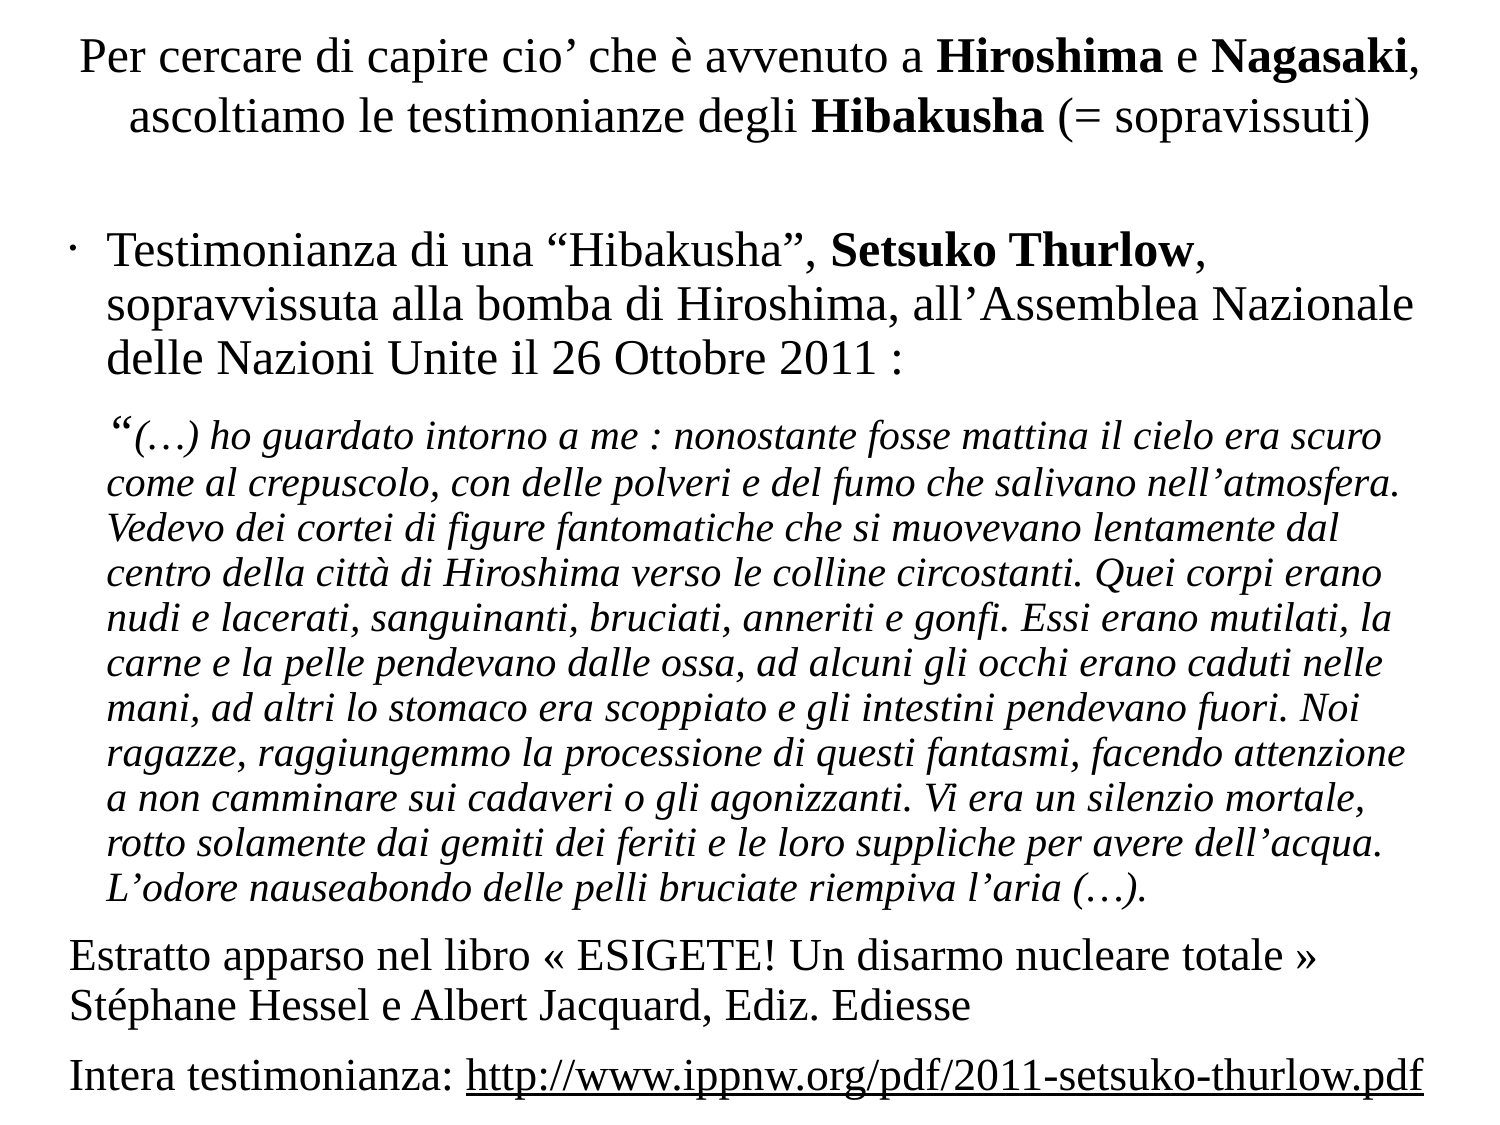

Per cercare di capire cio’ che è avvenuto a Hiroshima e Nagasaki,
ascoltiamo le testimonianze degli Hibakusha (= sopravissuti)
Testimonianza di una “Hibakusha”, Setsuko Thurlow, sopravvissuta alla bomba di Hiroshima, all’Assemblea Nazionale delle Nazioni Unite il 26 Ottobre 2011 :
“(…) ho guardato intorno a me : nonostante fosse mattina il cielo era scuro come al crepuscolo, con delle polveri e del fumo che salivano nell’atmosfera. Vedevo dei cortei di figure fantomatiche che si muovevano lentamente dal centro della città di Hiroshima verso le colline circostanti. Quei corpi erano nudi e lacerati, sanguinanti, bruciati, anneriti e gonfi. Essi erano mutilati, la carne e la pelle pendevano dalle ossa, ad alcuni gli occhi erano caduti nelle mani, ad altri lo stomaco era scoppiato e gli intestini pendevano fuori. Noi ragazze, raggiungemmo la processione di questi fantasmi, facendo attenzione a non camminare sui cadaveri o gli agonizzanti. Vi era un silenzio mortale, rotto solamente dai gemiti dei feriti e le loro suppliche per avere dell’acqua. L’odore nauseabondo delle pelli bruciate riempiva l’aria (…).
Estratto apparso nel libro « ESIGETE! Un disarmo nucleare totale » Stéphane Hessel e Albert Jacquard, Ediz. Ediesse
Intera testimonianza: http://www.ippnw.org/pdf/2011-setsuko-thurlow.pdf